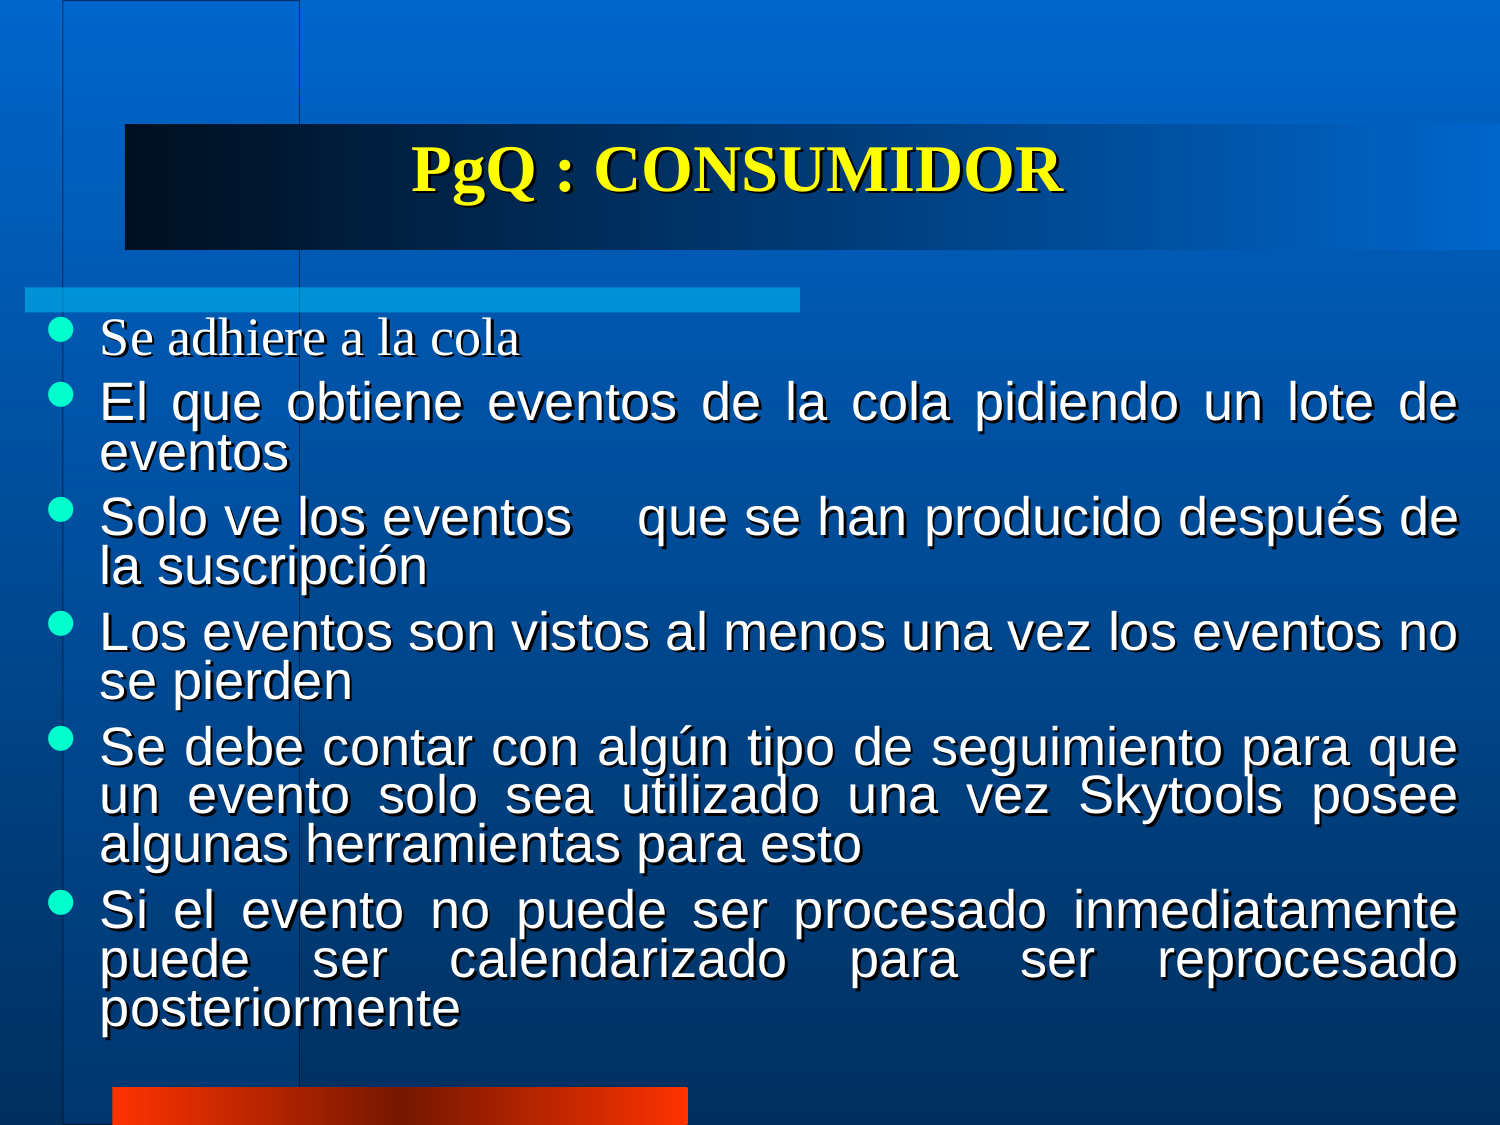

# PgQ : CONSUMIDOR
Se adhiere a la cola
El que obtiene eventos de la cola pidiendo un lote de eventos
Solo ve los eventos 	que se han producido después de la suscripción
Los eventos son vistos al menos una vez los eventos no se pierden
Se debe contar con algún tipo de seguimiento para que un evento solo sea utilizado una vez Skytools posee algunas herramientas para esto
Si el evento no puede ser procesado inmediatamente puede ser calendarizado para ser reprocesado posteriormente